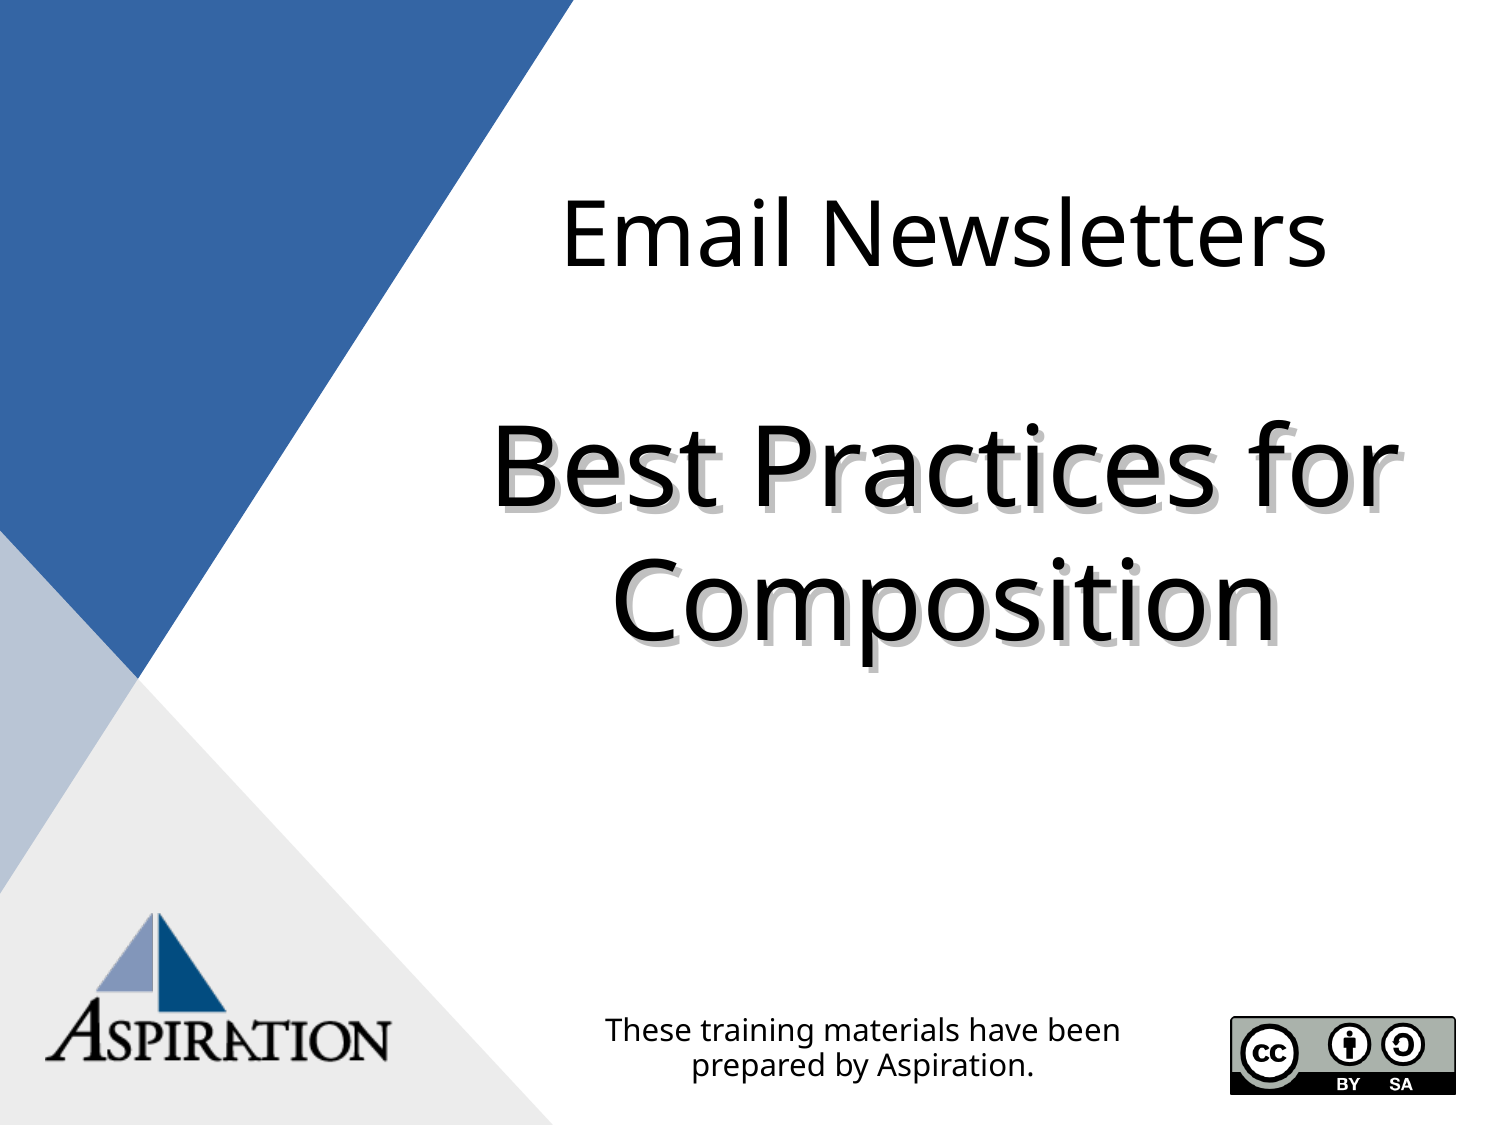

# Email Newsletters
Best Practices for Composition
These training materials have been prepared by Aspiration.